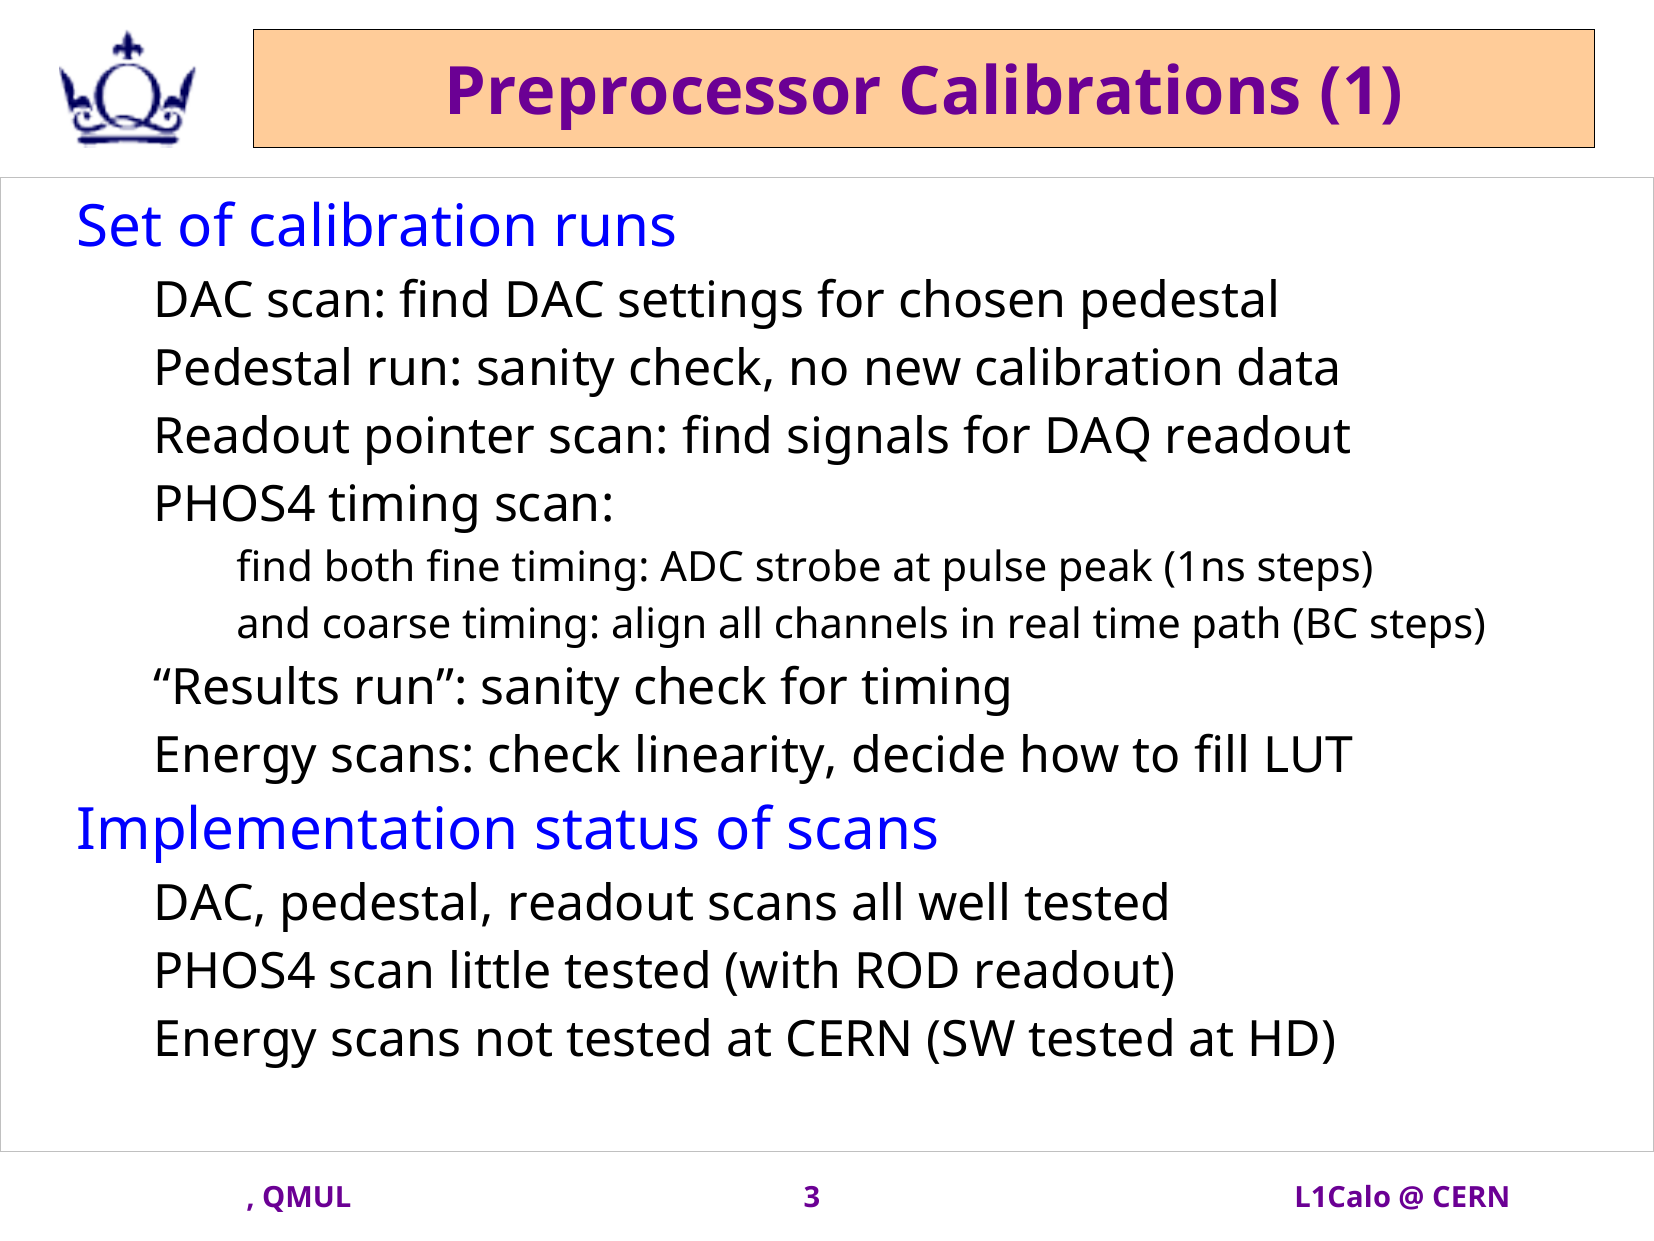

# Preprocessor Calibrations (1)
Set of calibration runs
DAC scan: find DAC settings for chosen pedestal
Pedestal run: sanity check, no new calibration data
Readout pointer scan: find signals for DAQ readout
PHOS4 timing scan:
find both fine timing: ADC strobe at pulse peak (1ns steps)
and coarse timing: align all channels in real time path (BC steps)
“Results run”: sanity check for timing
Energy scans: check linearity, decide how to fill LUT
Implementation status of scans
DAC, pedestal, readout scans all well tested
PHOS4 scan little tested (with ROD readout)
Energy scans not tested at CERN (SW tested at HD)